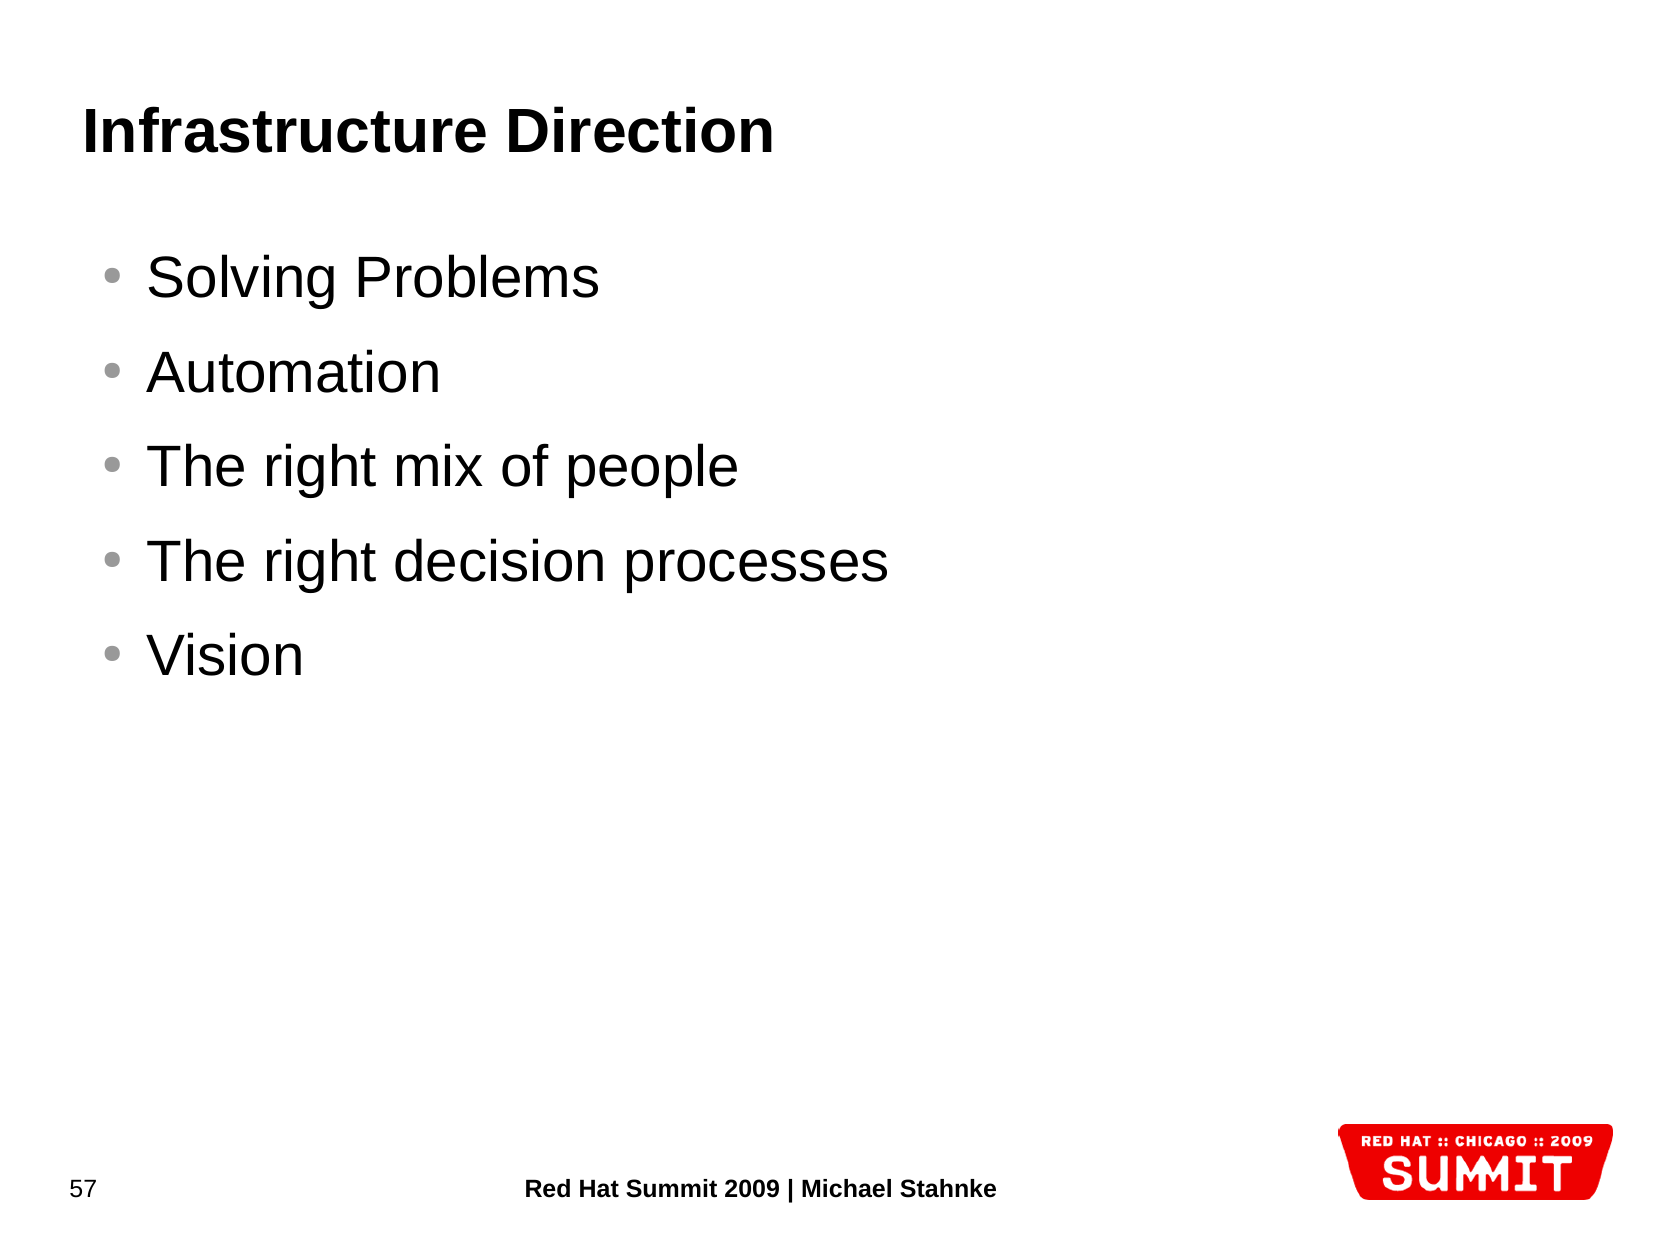

# Infrastructure Direction
Solving Problems
Automation
The right mix of people
The right decision processes
Vision